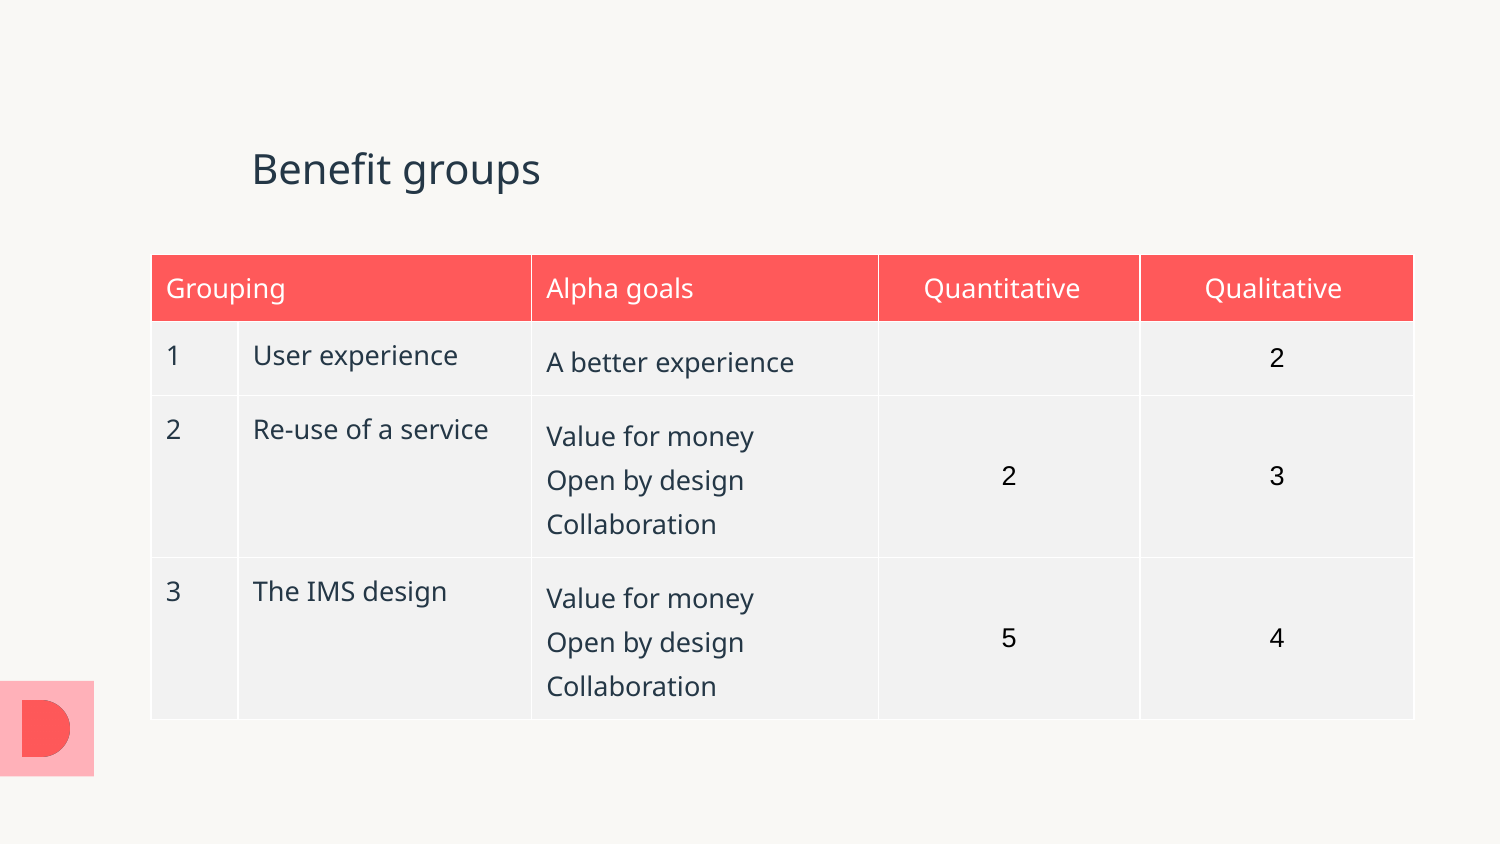

# Benefit groups
| Grouping | | Alpha goals | Quantitative | Qualitative |
| --- | --- | --- | --- | --- |
| 1 | User experience | A better experience | | 2 |
| 2 | Re-use of a service | Value for money Open by design Collaboration | 2 | 3 |
| 3 | The IMS design | Value for money Open by design Collaboration | 5 | 4 |